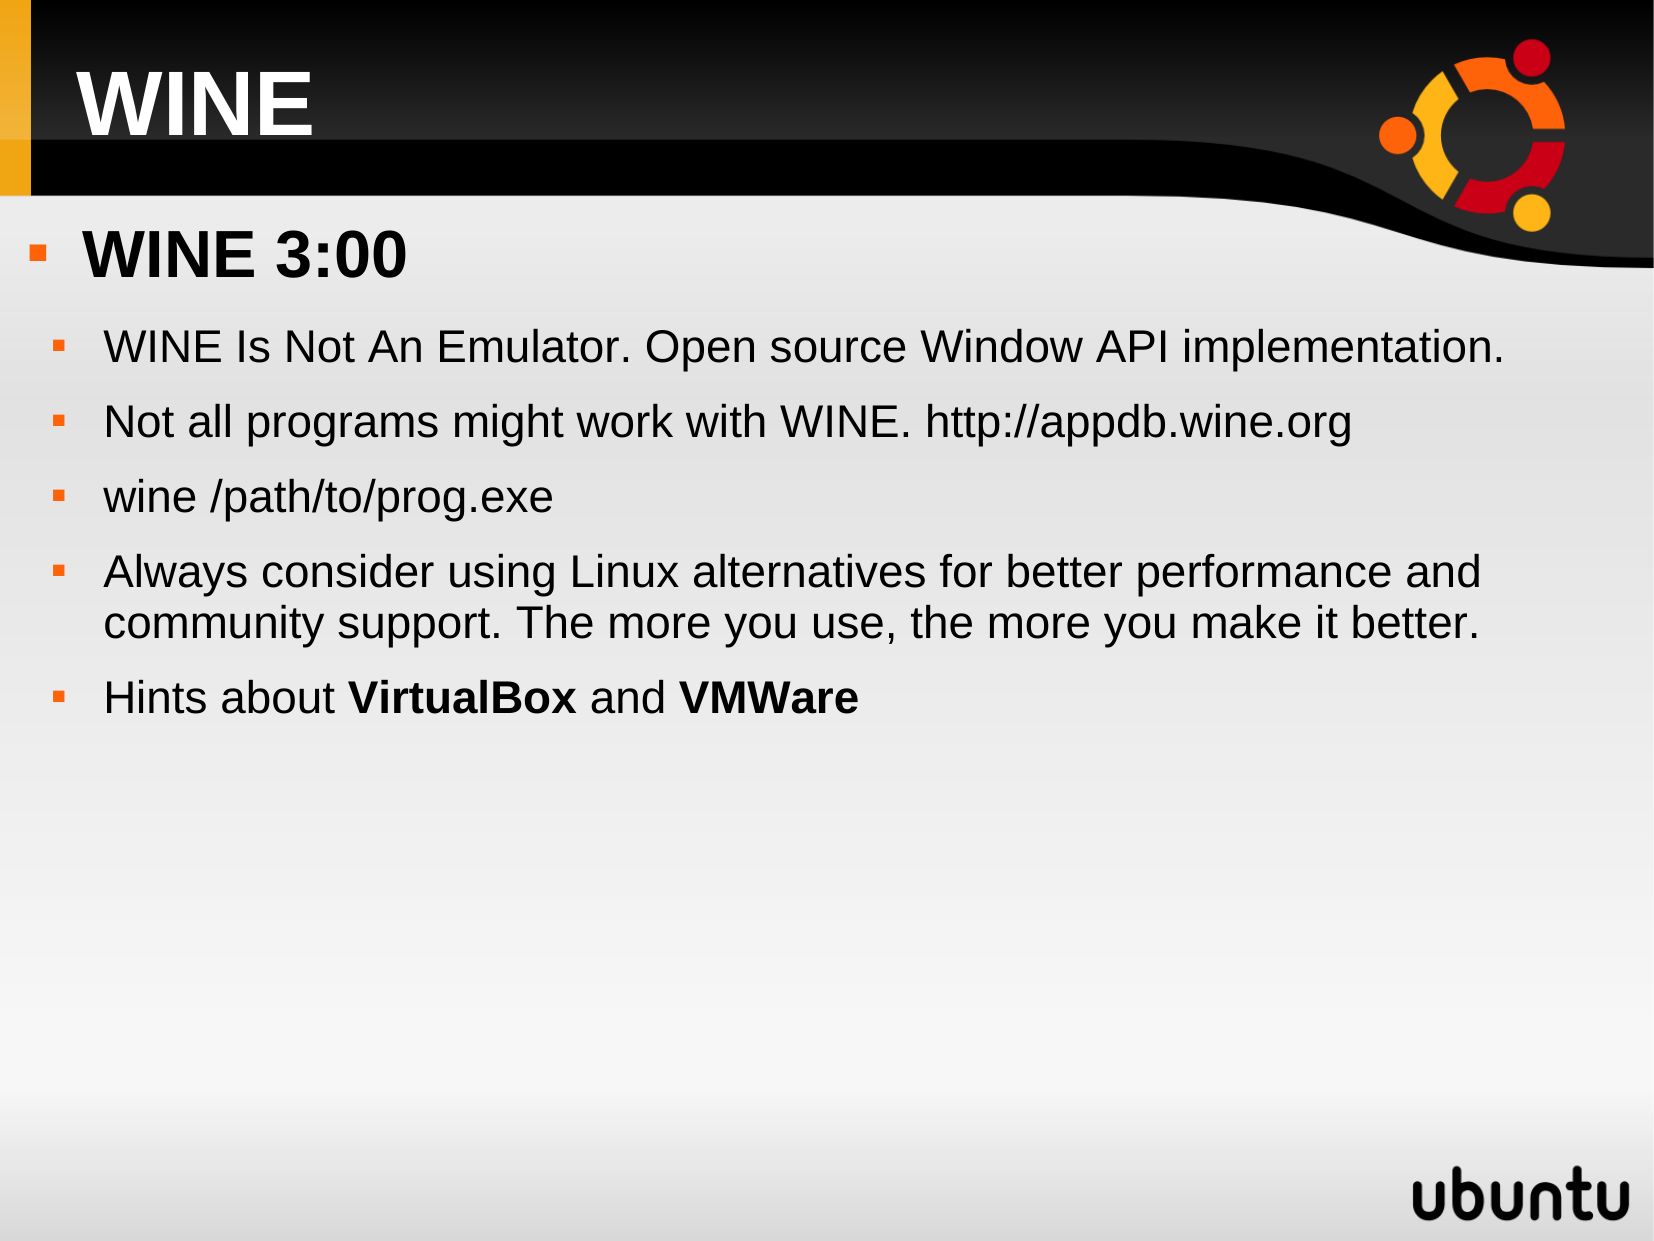

# WINE
WINE 3:00
WINE Is Not An Emulator. Open source Window API implementation.
Not all programs might work with WINE. http://appdb.wine.org
wine /path/to/prog.exe
Always consider using Linux alternatives for better performance and community support. The more you use, the more you make it better.
Hints about VirtualBox and VMWare